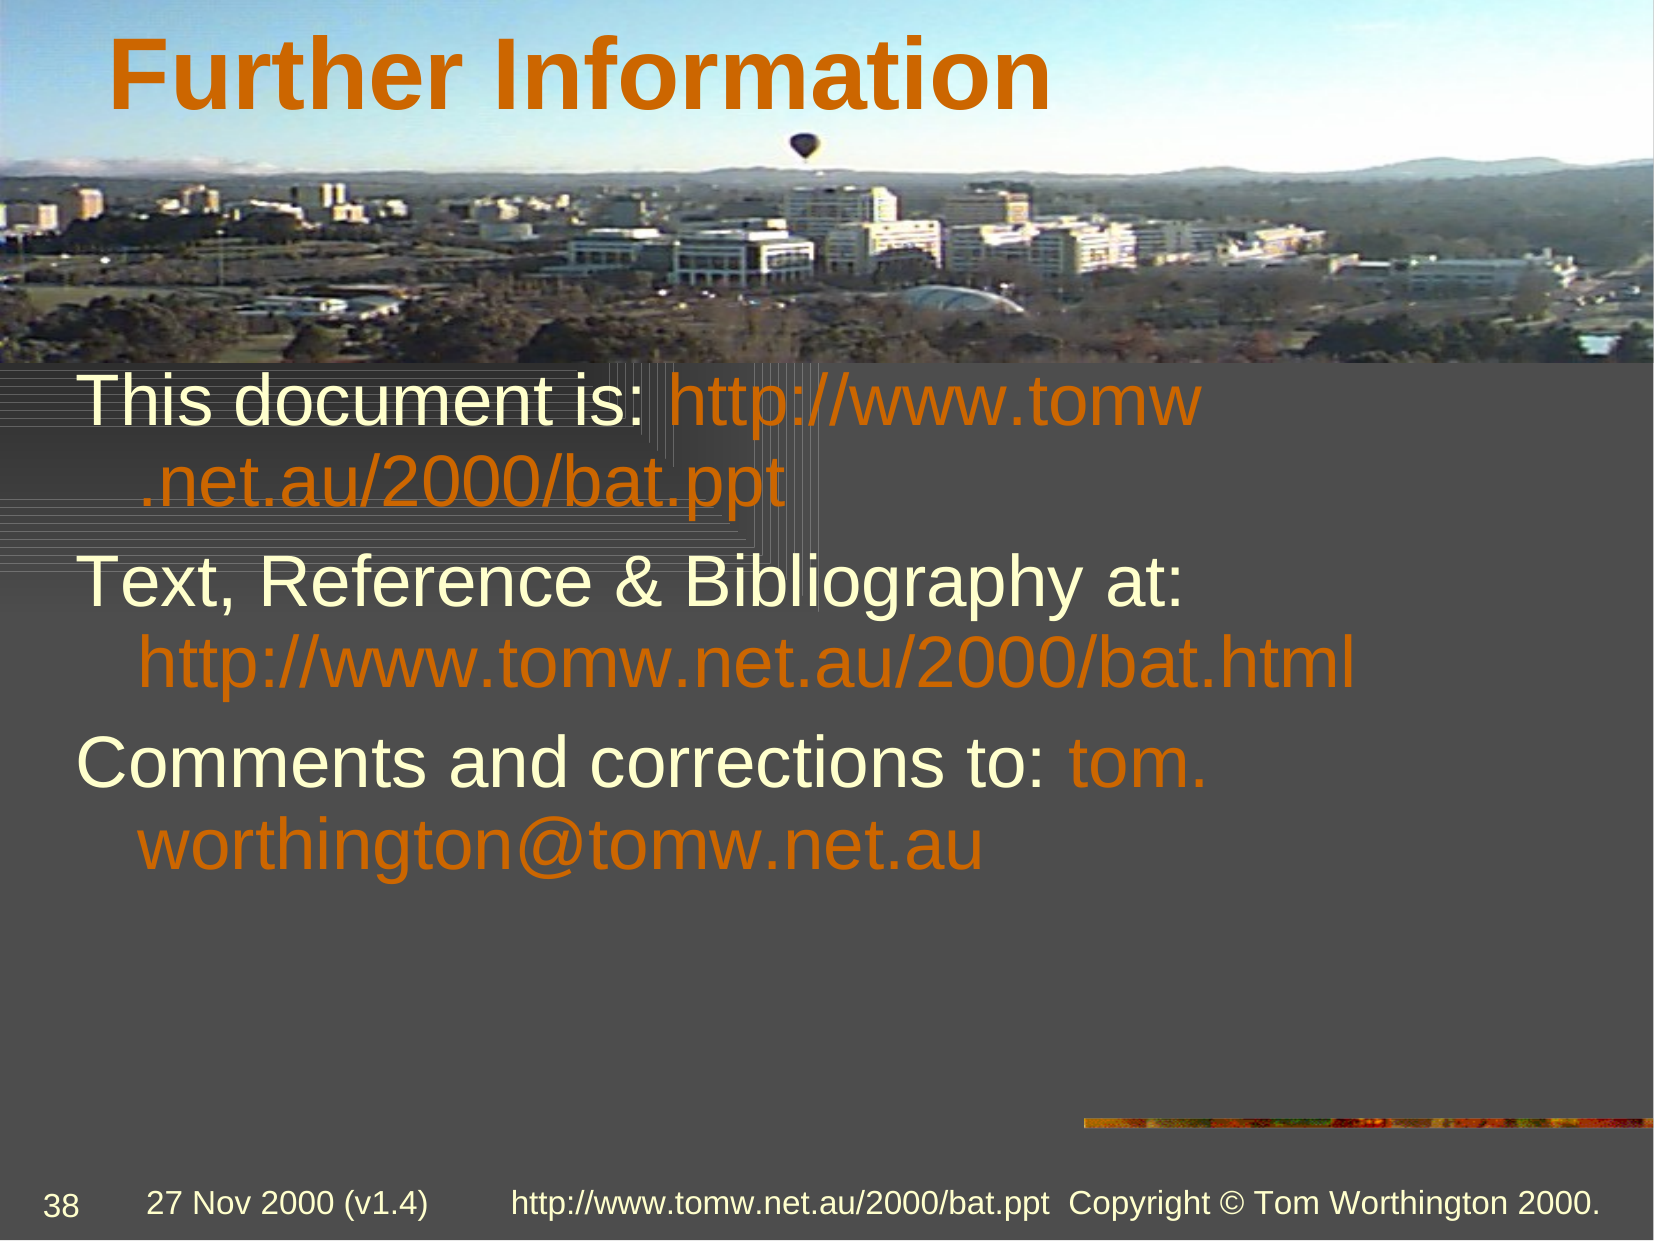

# Further Information
This document is: http://www.tomw.net.au/2000/bat.ppt
Text, Reference & Bibliography at: http://www.tomw.net.au/2000/bat.html
Comments and corrections to: tom.worthington@tomw.net.au
27 Nov 2000 (v1.4)
http://www.tomw.net.au/2000/bat.ppt Copyright © Tom Worthington 2000.
38